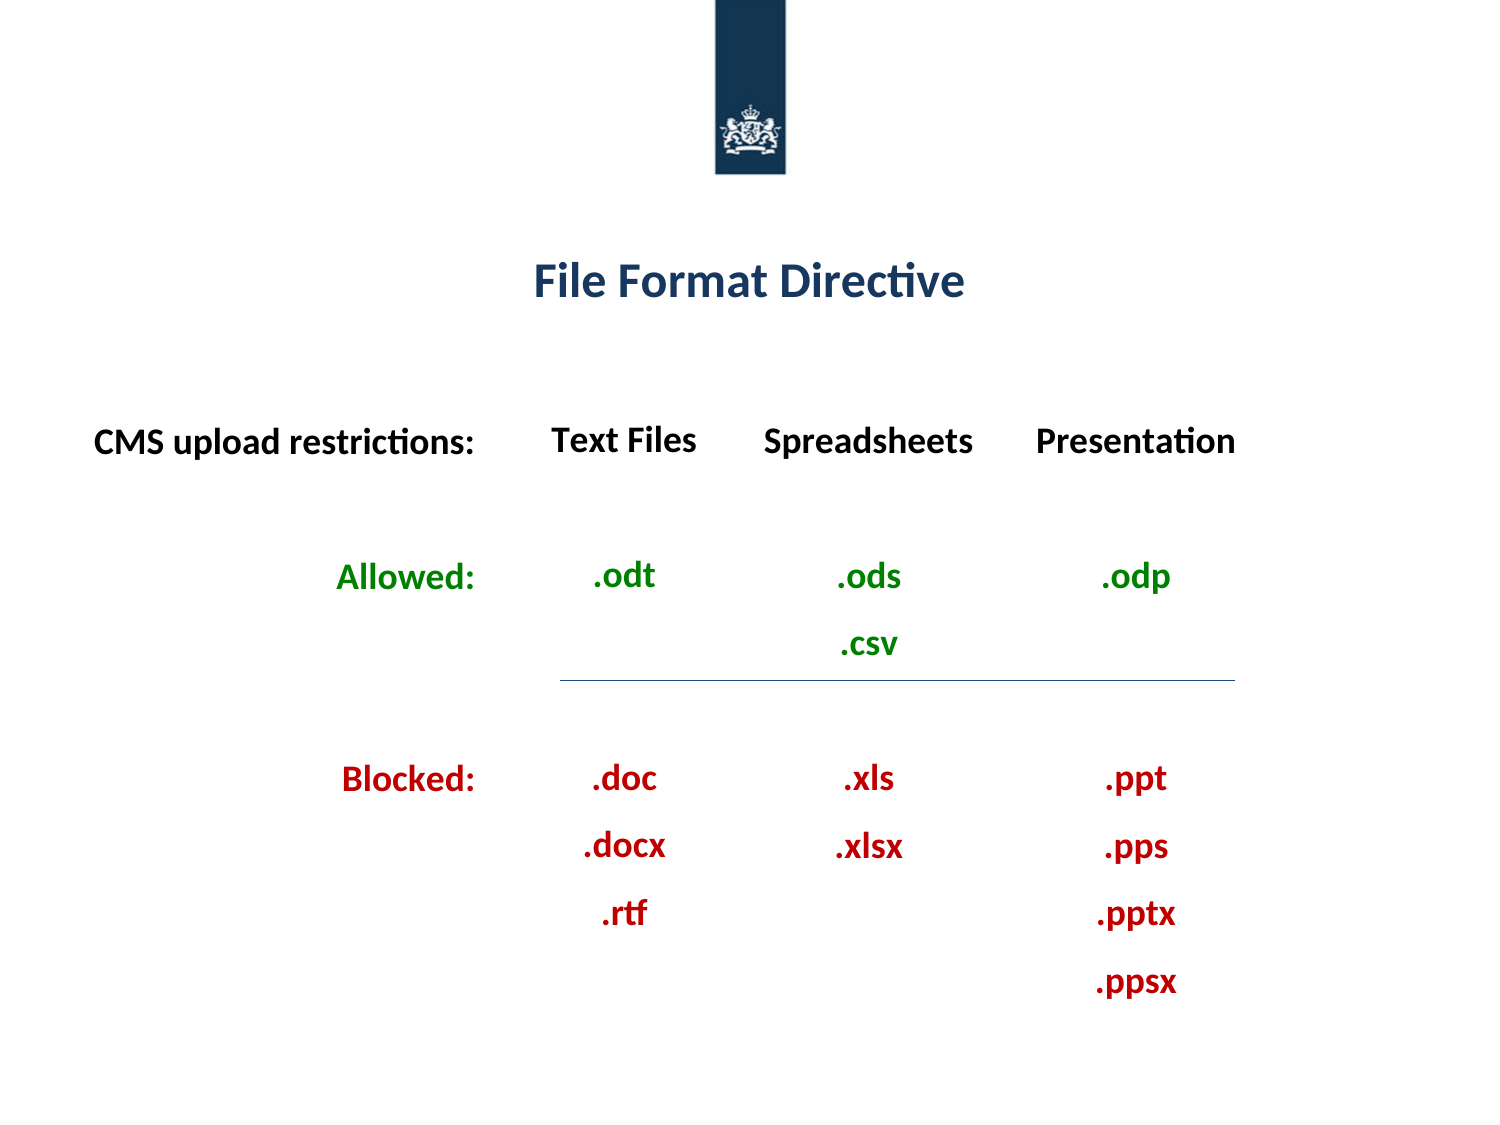

File Format Directive
Text Files
.odt
.doc
.docx
.rtf
Spreadsheets
.ods
.csv
.xls
.xlsx
Presentation
.odp
.ppt
.pps
.pptx
.ppsx
CMS upload restrictions:
Allowed:
Blocked: